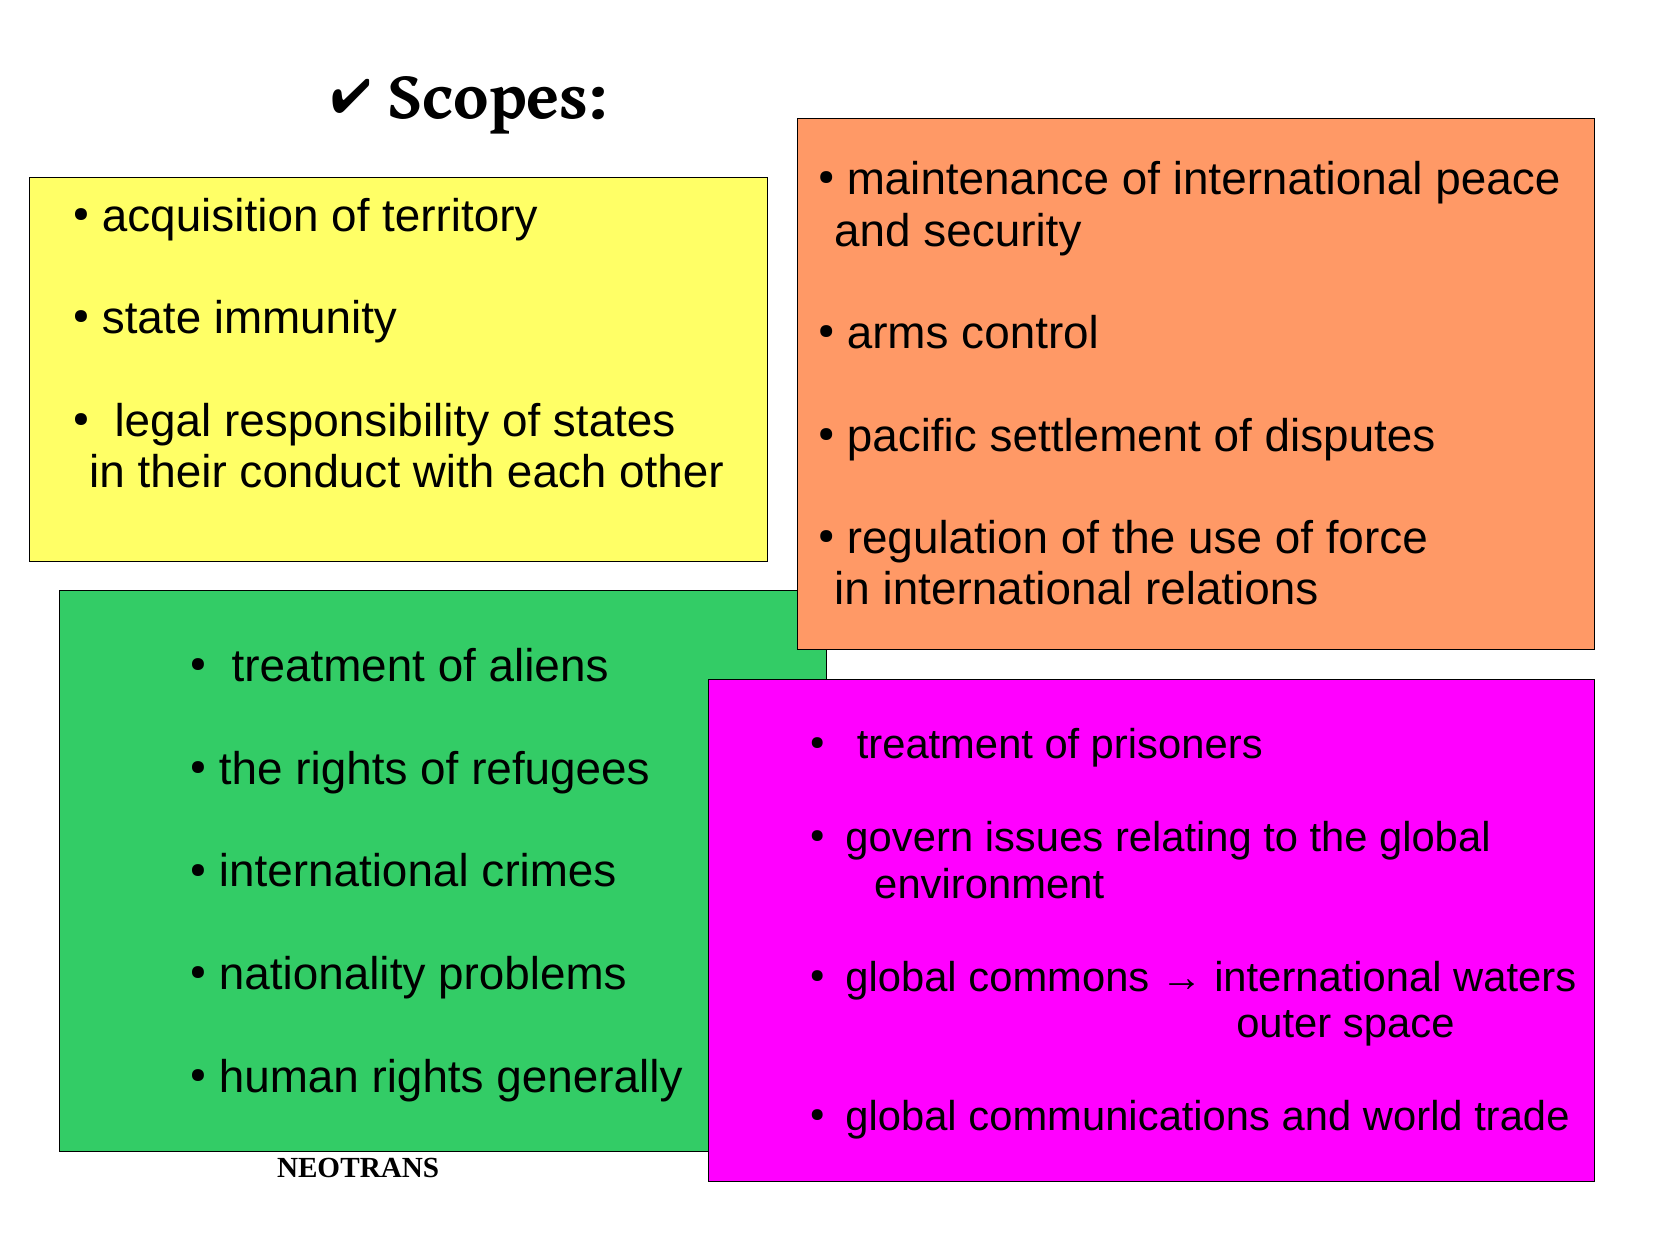

# Scopes:
 maintenance of international peace
and security
 arms control
 pacific settlement of disputes
 regulation of the use of force
in international relations
 acquisition of territory
 state immunity
 legal responsibility of states
in their conduct with each other
 treatment of aliens
 the rights of refugees
 international crimes
 nationality problems
 human rights generally
 treatment of prisoners
govern issues relating to the global
 		 environment
global commons → international waters
 outer space
global communications and world trade
5
NEOTRANS